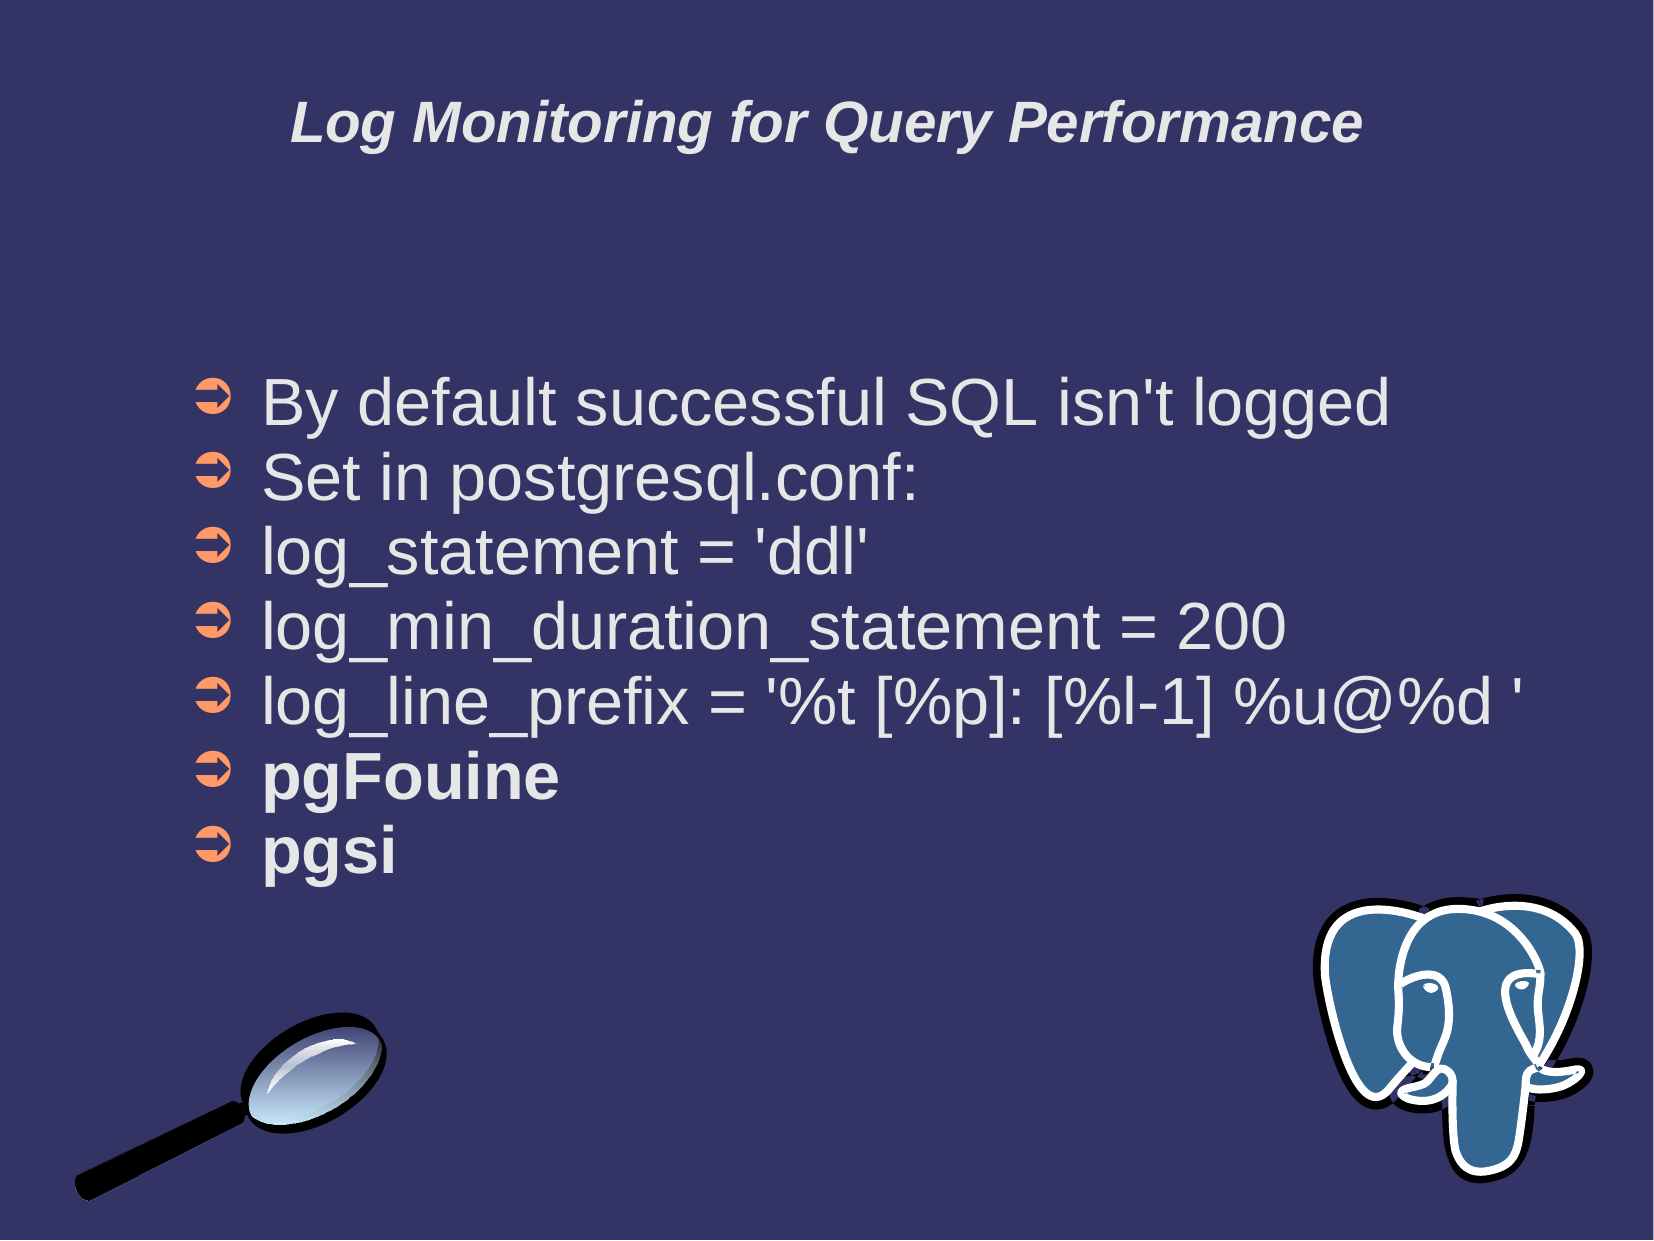

# Log Monitoring for Query Performance
By default successful SQL isn't logged
Set in postgresql.conf:
log_statement = 'ddl'
log_min_duration_statement = 200
log_line_prefix = '%t [%p]: [%l-1] %u@%d '
pgFouine
pgsi